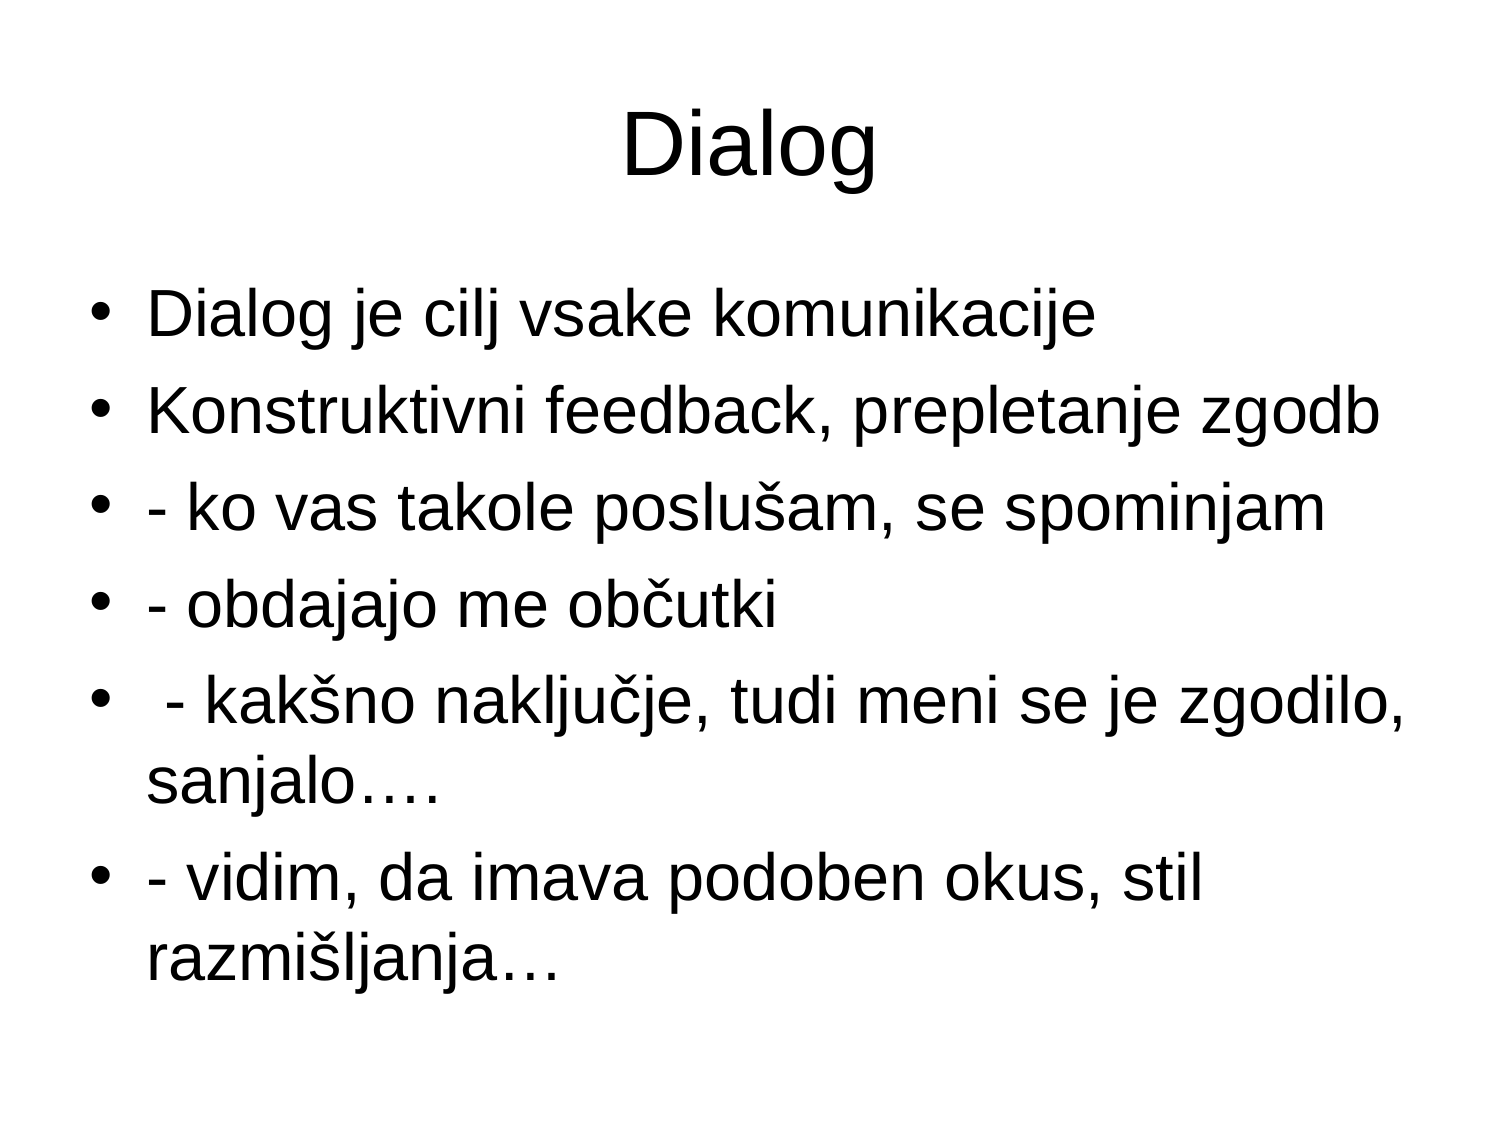

# Dialog
Dialog je cilj vsake komunikacije
Konstruktivni feedback, prepletanje zgodb
- ko vas takole poslušam, se spominjam
- obdajajo me občutki
 - kakšno naključje, tudi meni se je zgodilo, sanjalo….
- vidim, da imava podoben okus, stil razmišljanja…